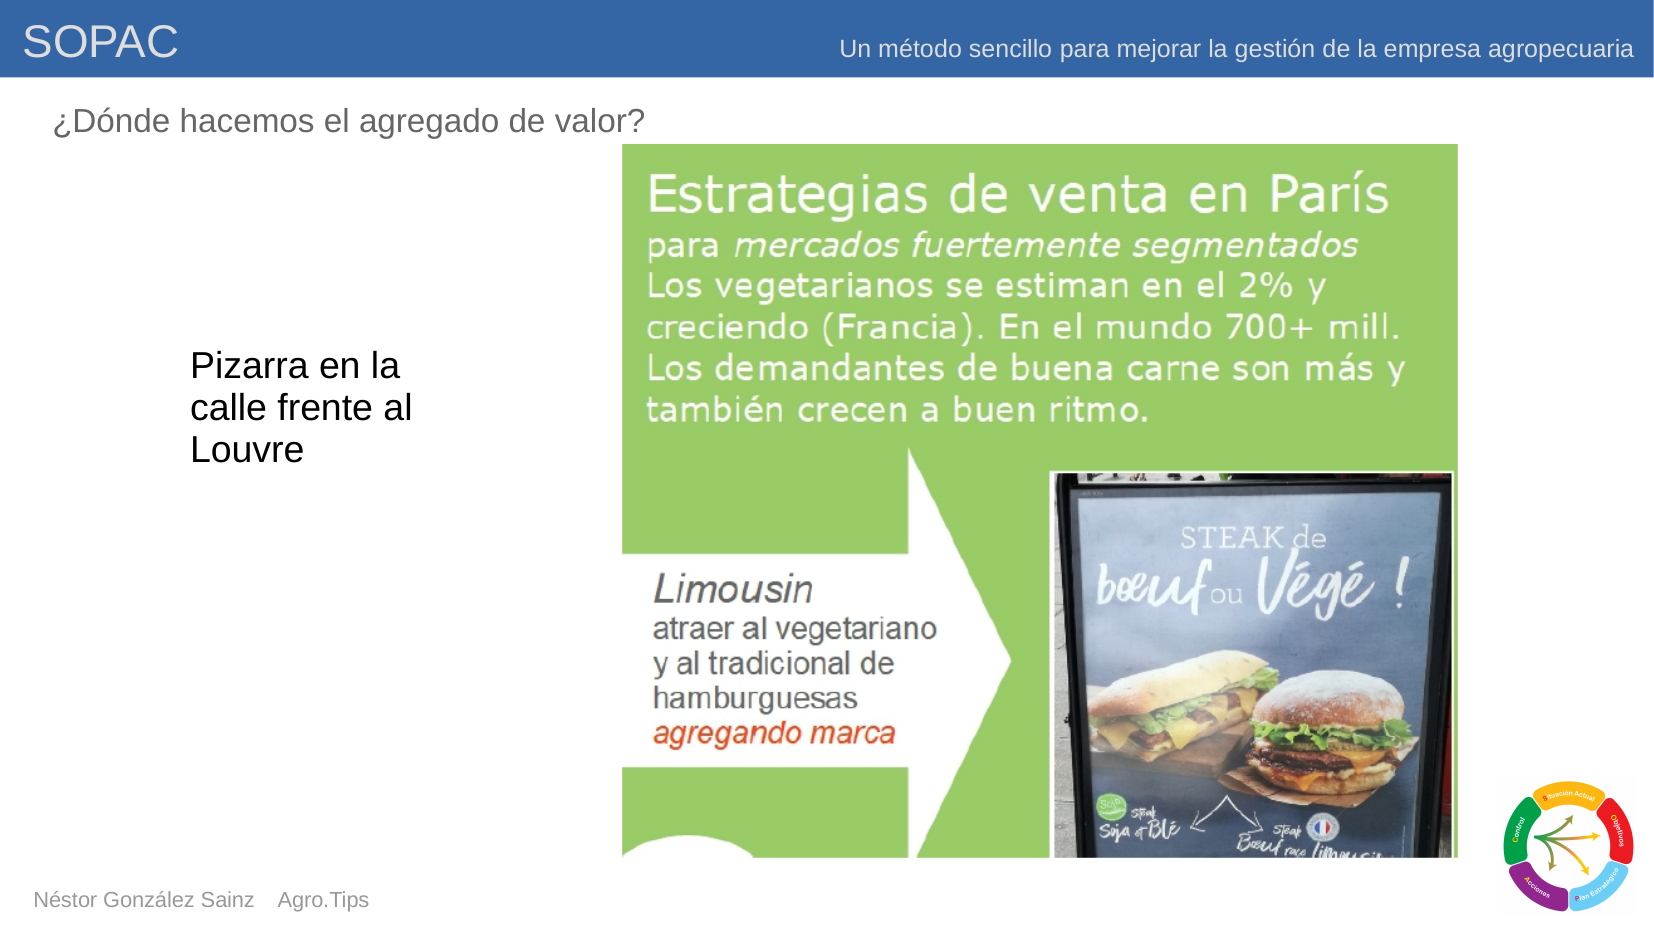

¿Dónde hacemos el agregado de valor?
Pizarra en la calle frente al Louvre